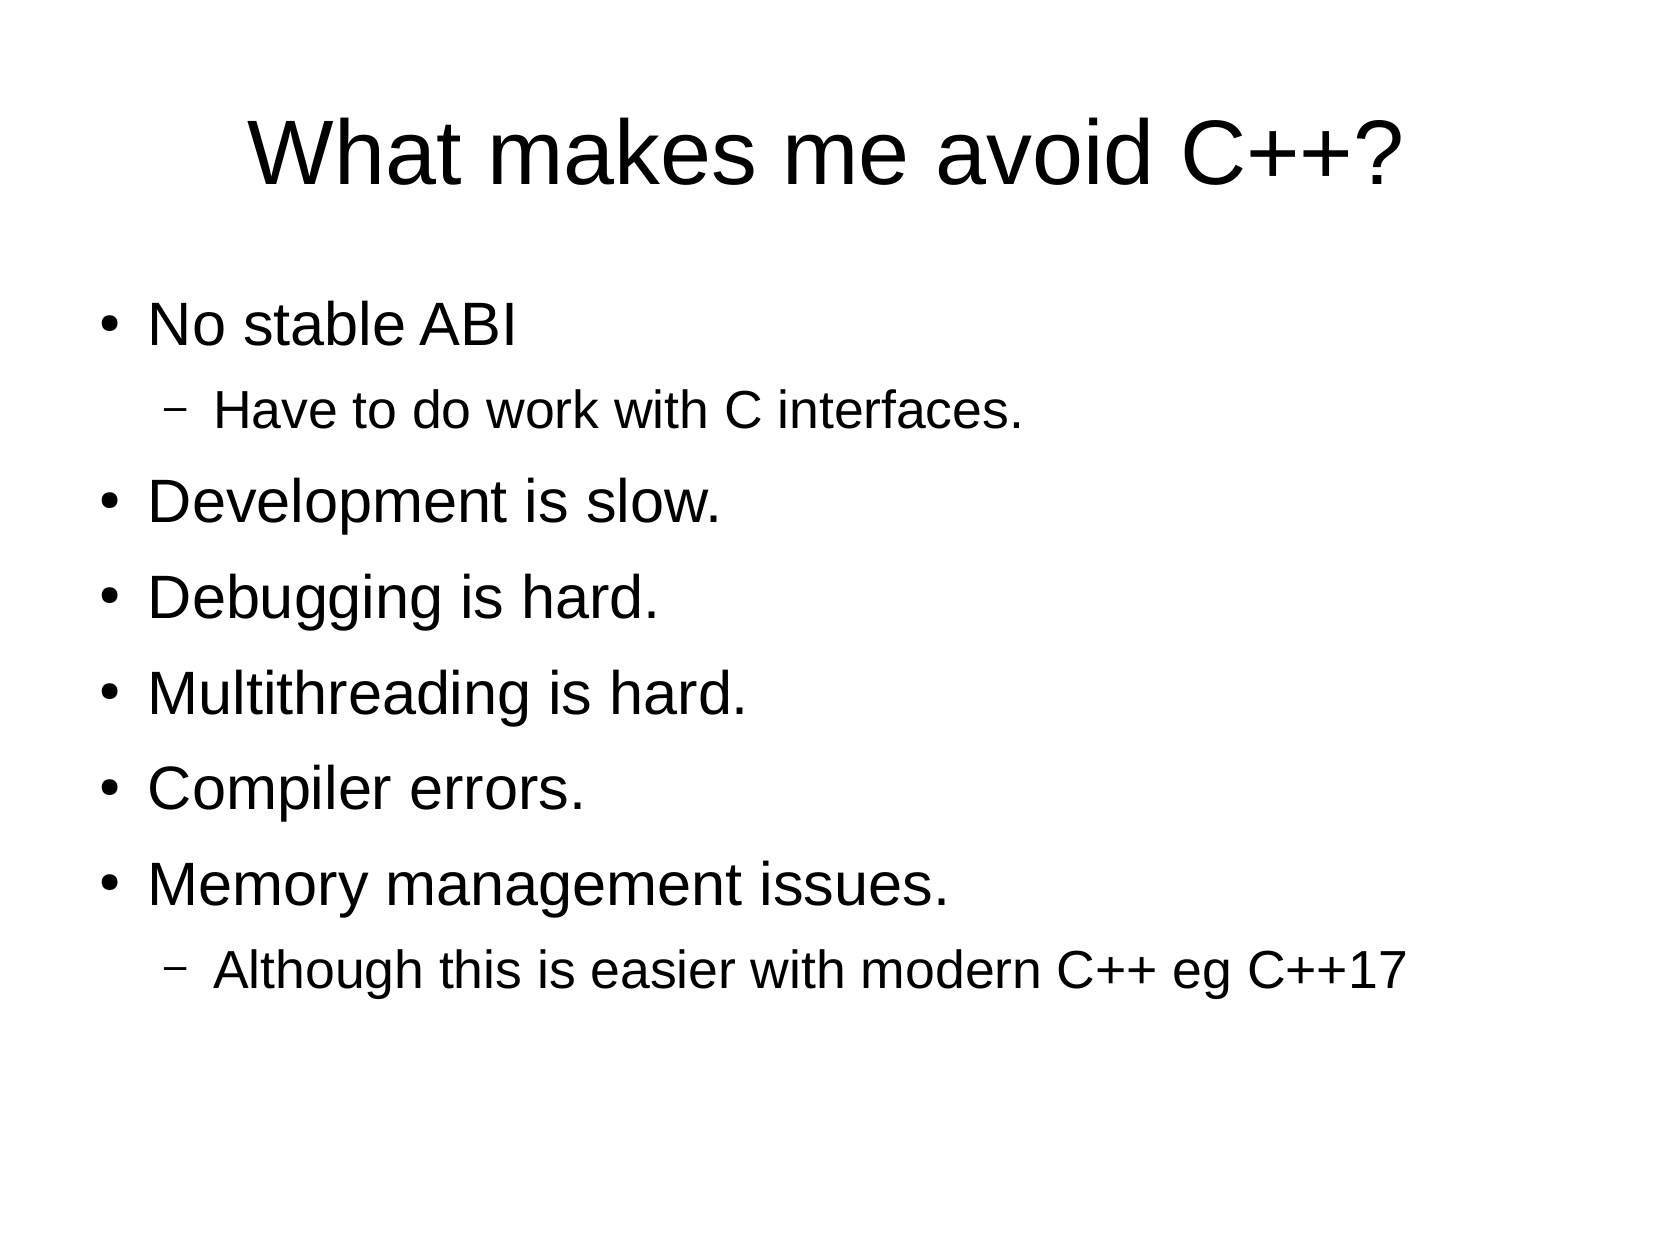

# What makes me avoid C++?
No stable ABI
Have to do work with C interfaces.
Development is slow.
Debugging is hard.
Multithreading is hard.
Compiler errors.
Memory management issues.
Although this is easier with modern C++ eg C++17